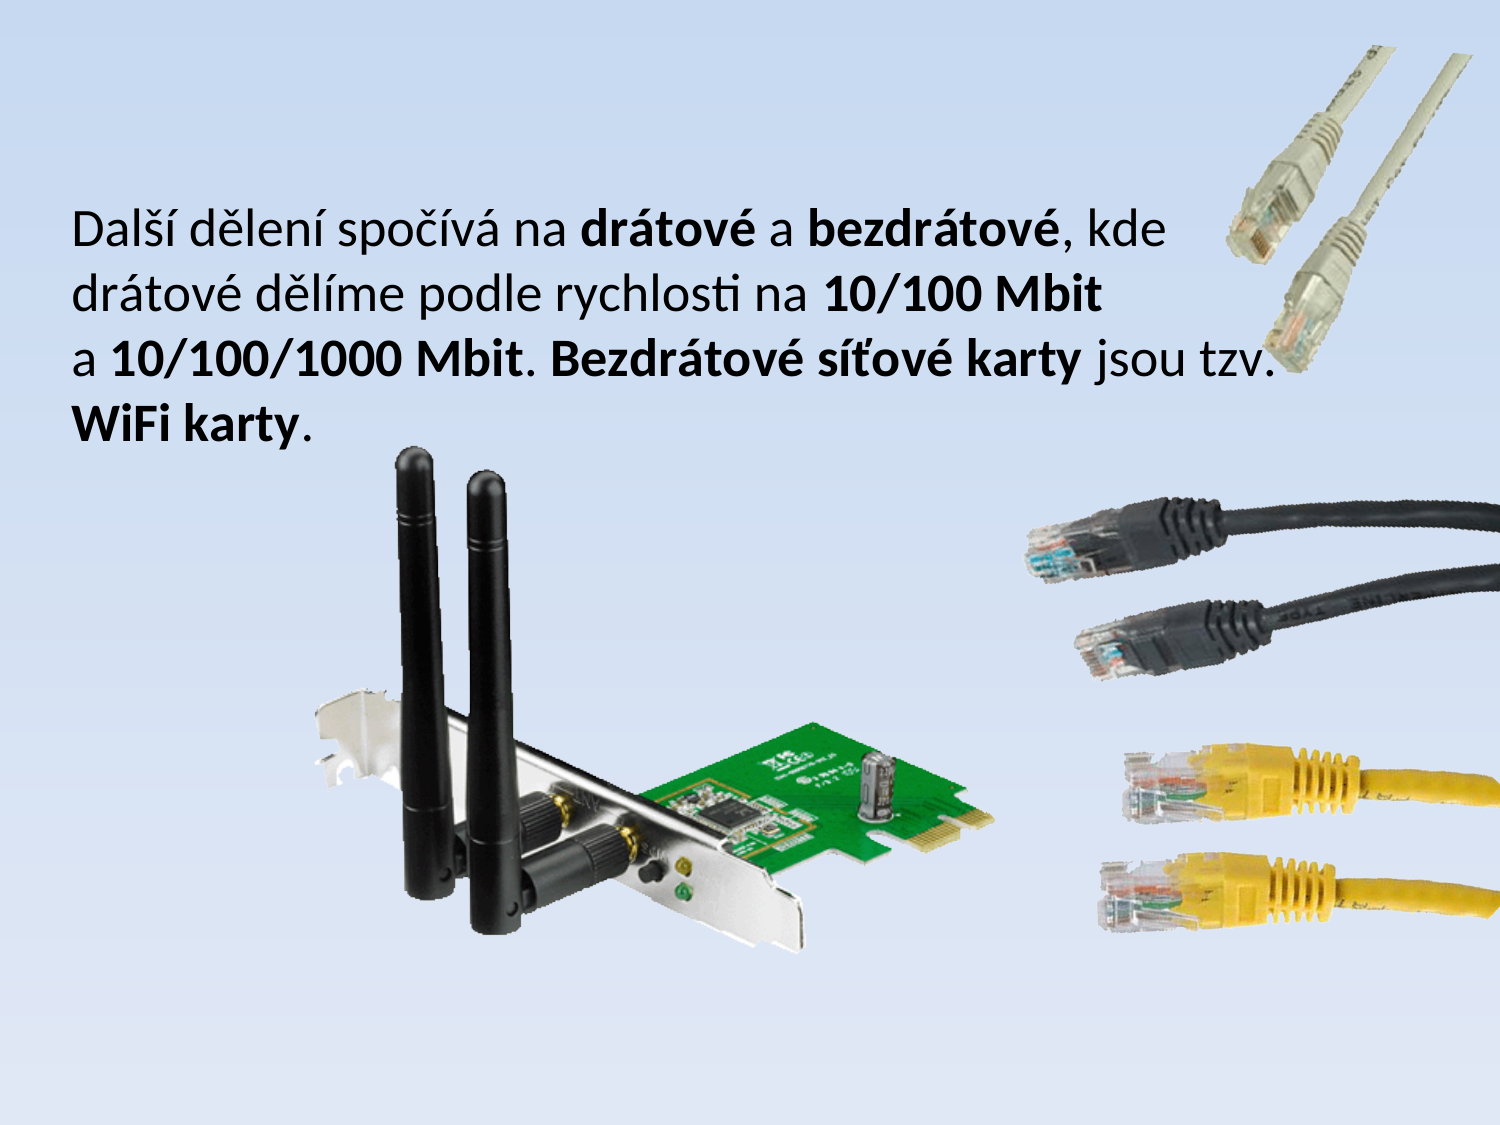

# Další dělení spočívá na drátové a bezdrátové, kde drátové dělíme podle rychlosti na 10/100 Mbit a 10/100/1000 Mbit. Bezdrátové síťové karty jsou tzv. WiFi karty.